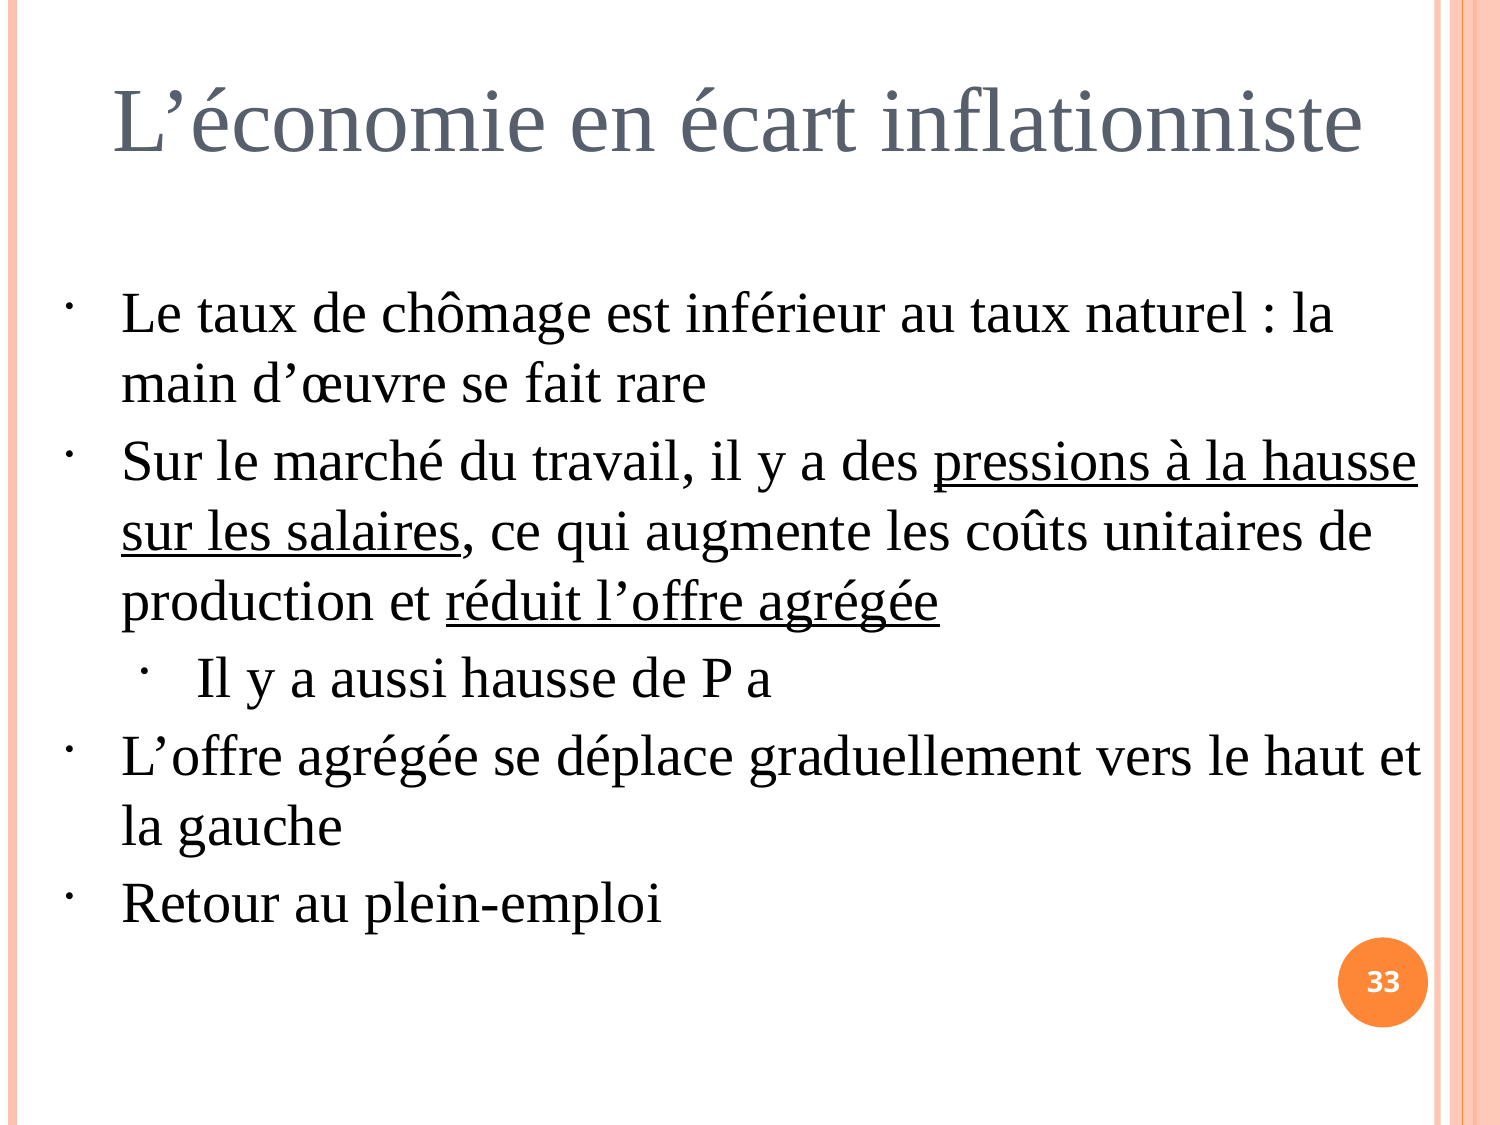

L’économie en écart inflationniste
Le taux de chômage est inférieur au taux naturel : la main d’œuvre se fait rare
Sur le marché du travail, il y a des pressions à la hausse sur les salaires, ce qui augmente les coûts unitaires de production et réduit l’offre agrégée
Il y a aussi hausse de P a
L’offre agrégée se déplace graduellement vers le haut et la gauche
Retour au plein-emploi